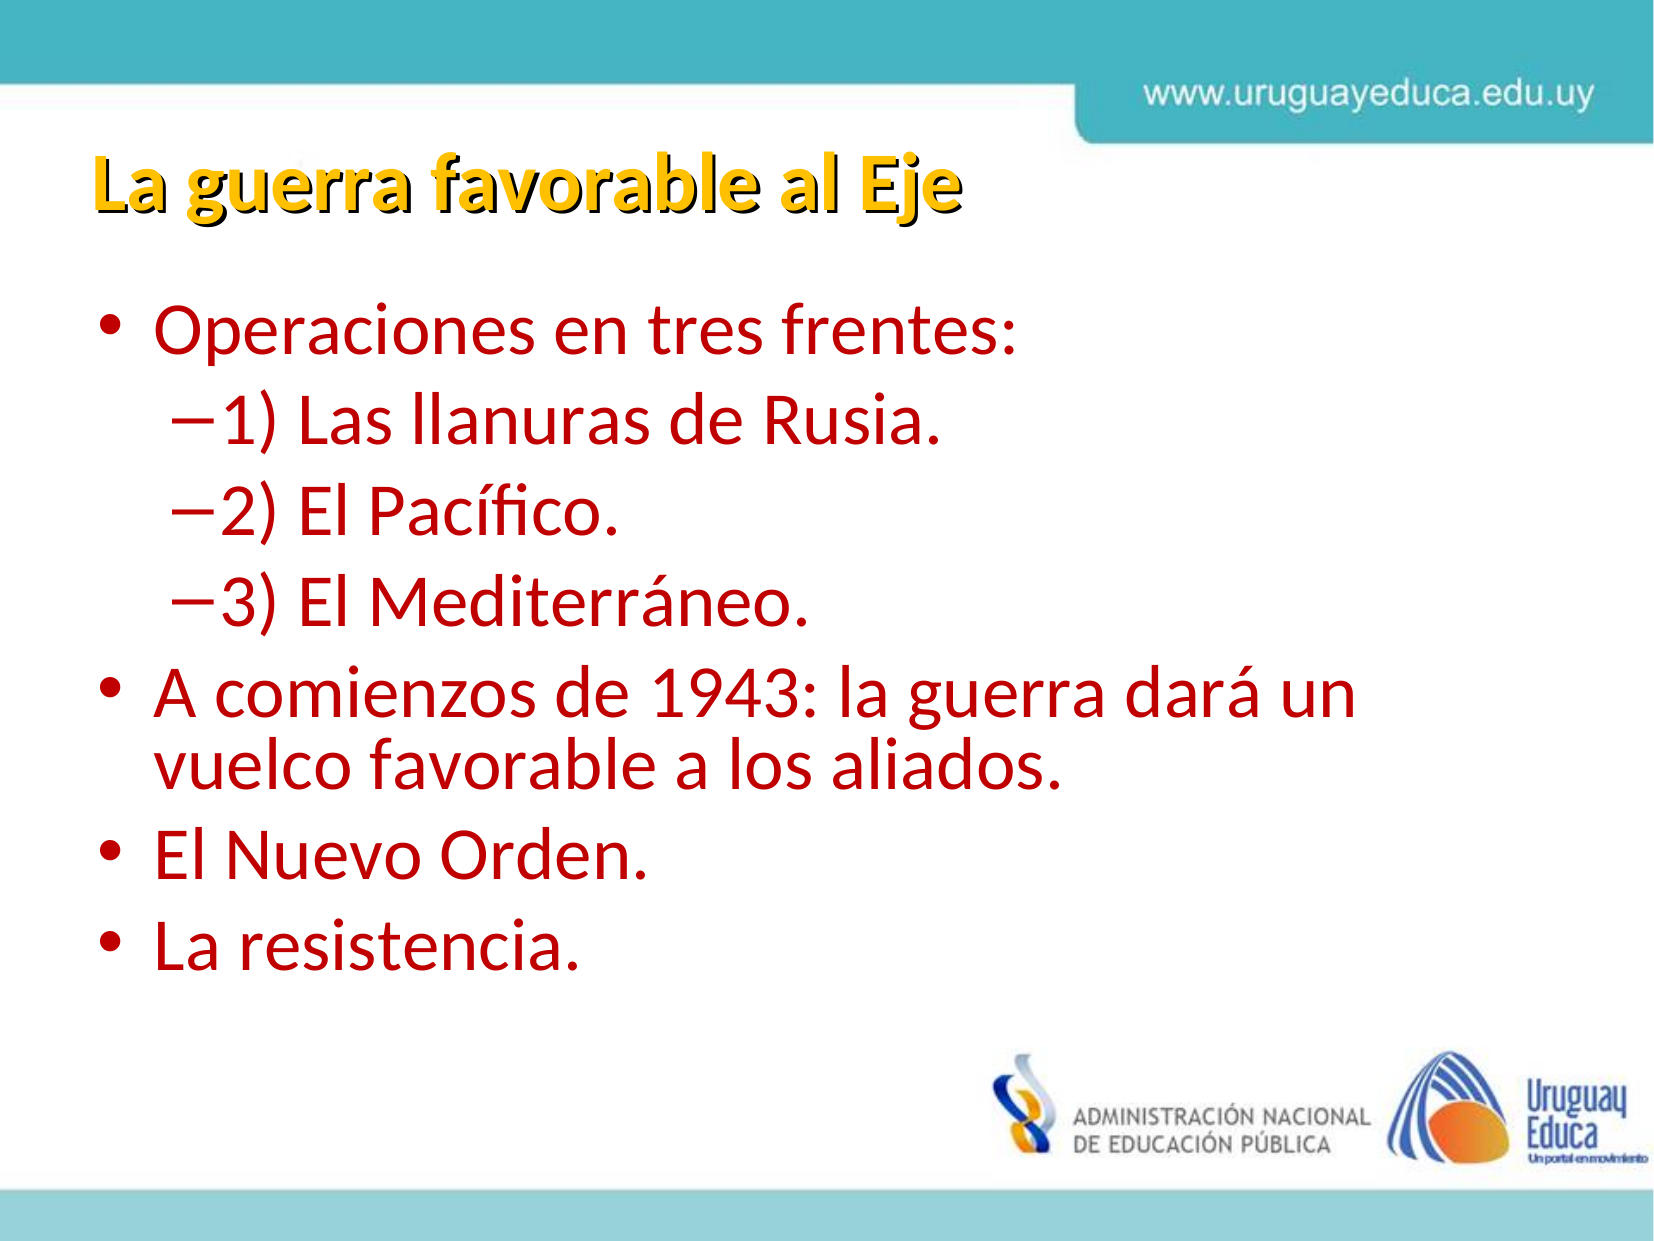

# La guerra favorable al Eje
Operaciones en tres frentes:
1) Las llanuras de Rusia.
2) El Pacífico.
3) El Mediterráneo.
A comienzos de 1943: la guerra dará un vuelco favorable a los aliados.
El Nuevo Orden.
La resistencia.